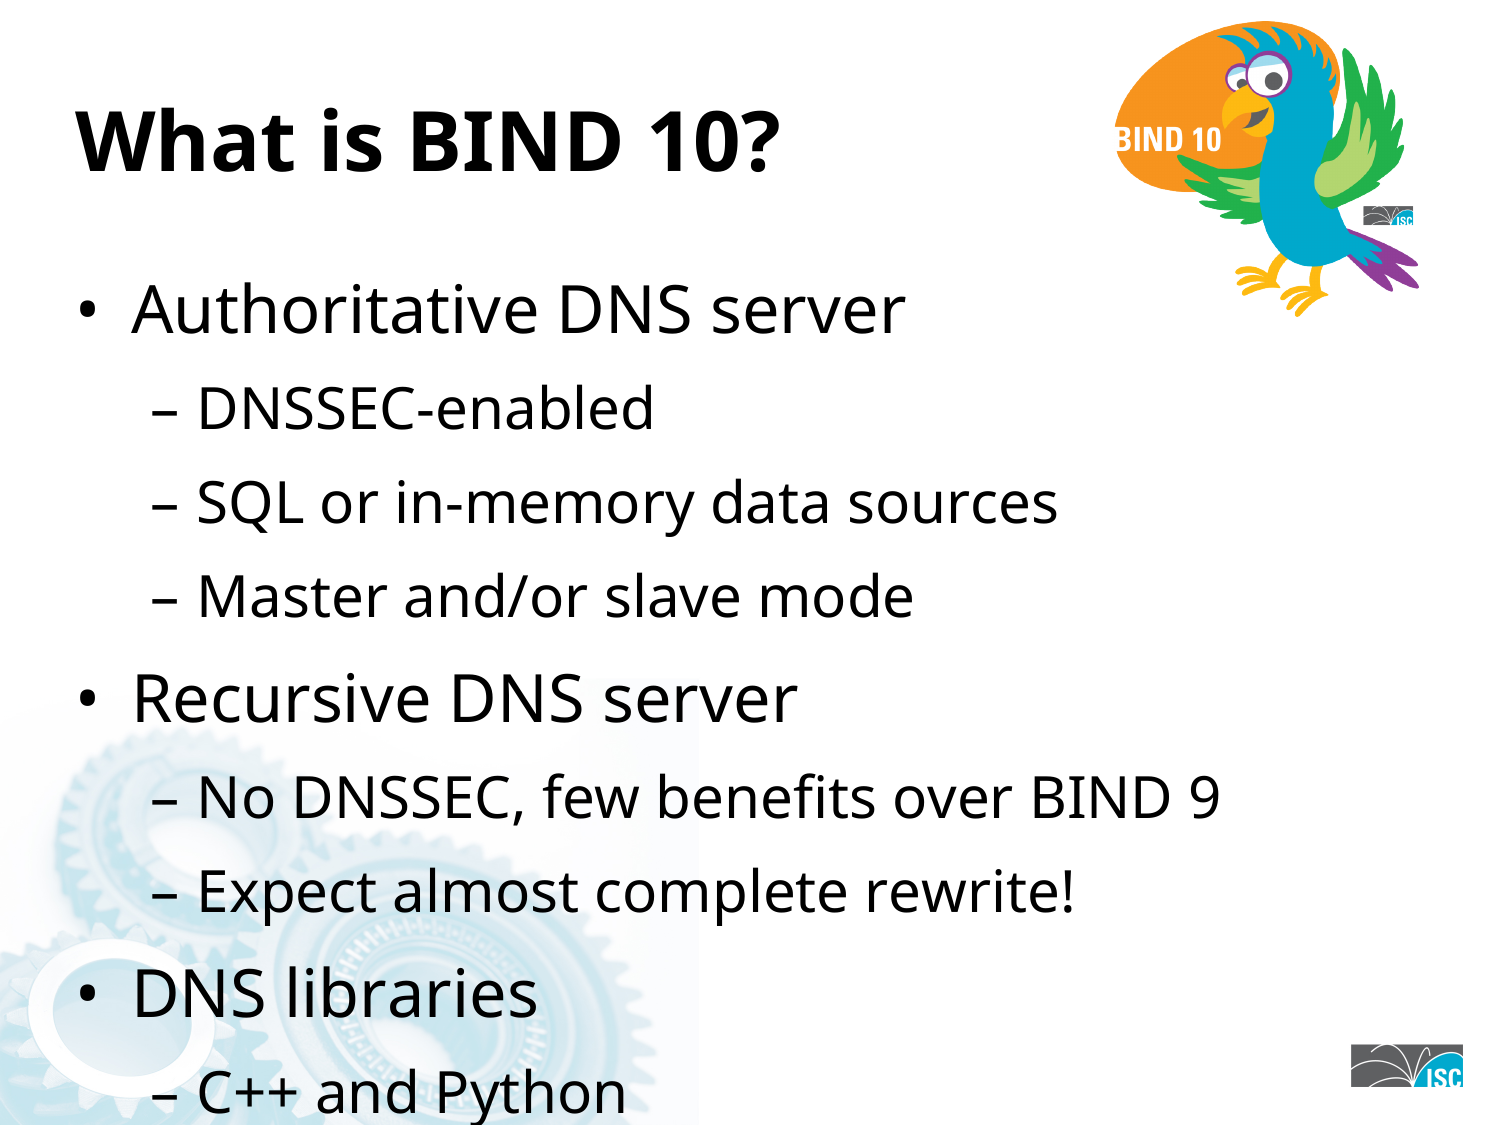

# What is BIND 10?
Authoritative DNS server
DNSSEC-enabled
SQL or in-memory data sources
Master and/or slave mode
Recursive DNS server
No DNSSEC, few benefits over BIND 9
Expect almost complete rewrite!
DNS libraries
C++ and Python